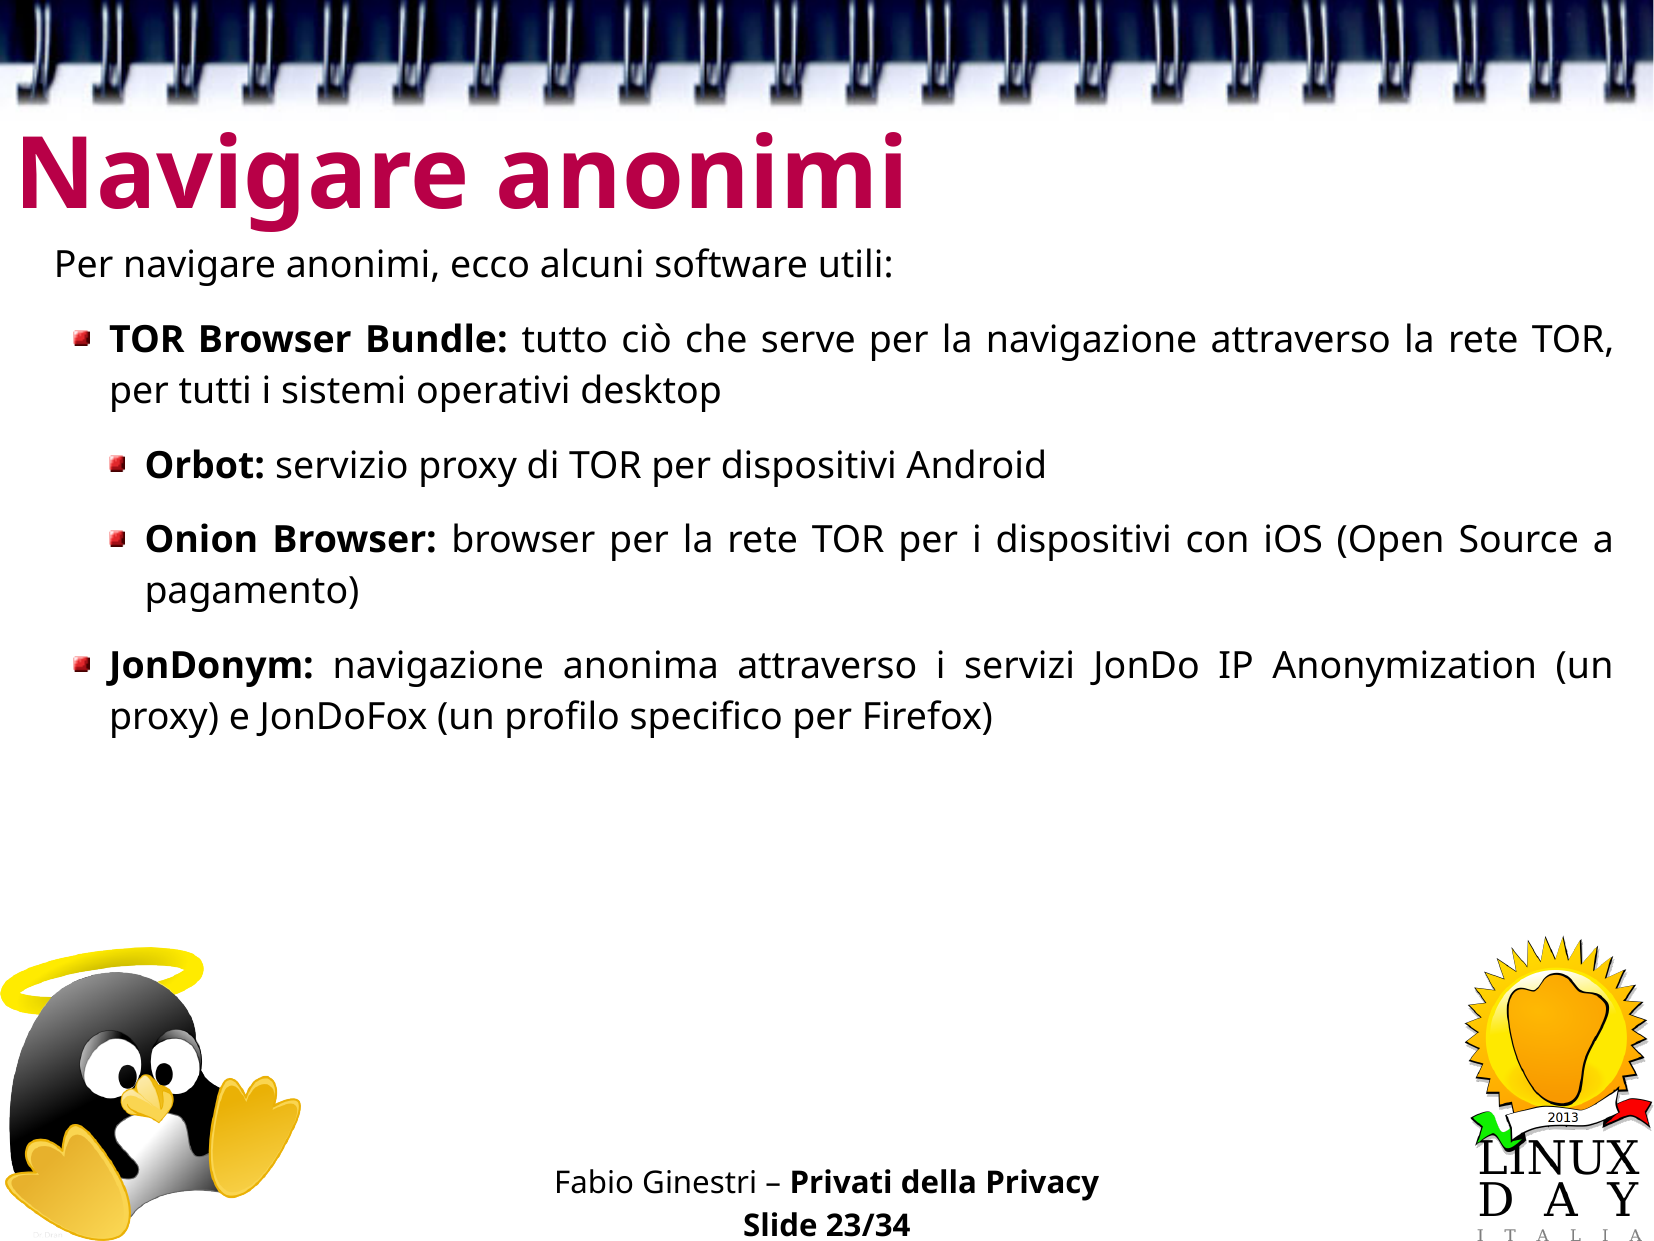

Navigare anonimi
Per navigare anonimi, ecco alcuni software utili:
TOR Browser Bundle: tutto ciò che serve per la navigazione attraverso la rete TOR, per tutti i sistemi operativi desktop
Orbot: servizio proxy di TOR per dispositivi Android
Onion Browser: browser per la rete TOR per i dispositivi con iOS (Open Source a pagamento)
JonDonym: navigazione anonima attraverso i servizi JonDo IP Anonymization (un proxy) e JonDoFox (un profilo specifico per Firefox)
Fabio Ginestri – Privati della Privacy
Slide /34